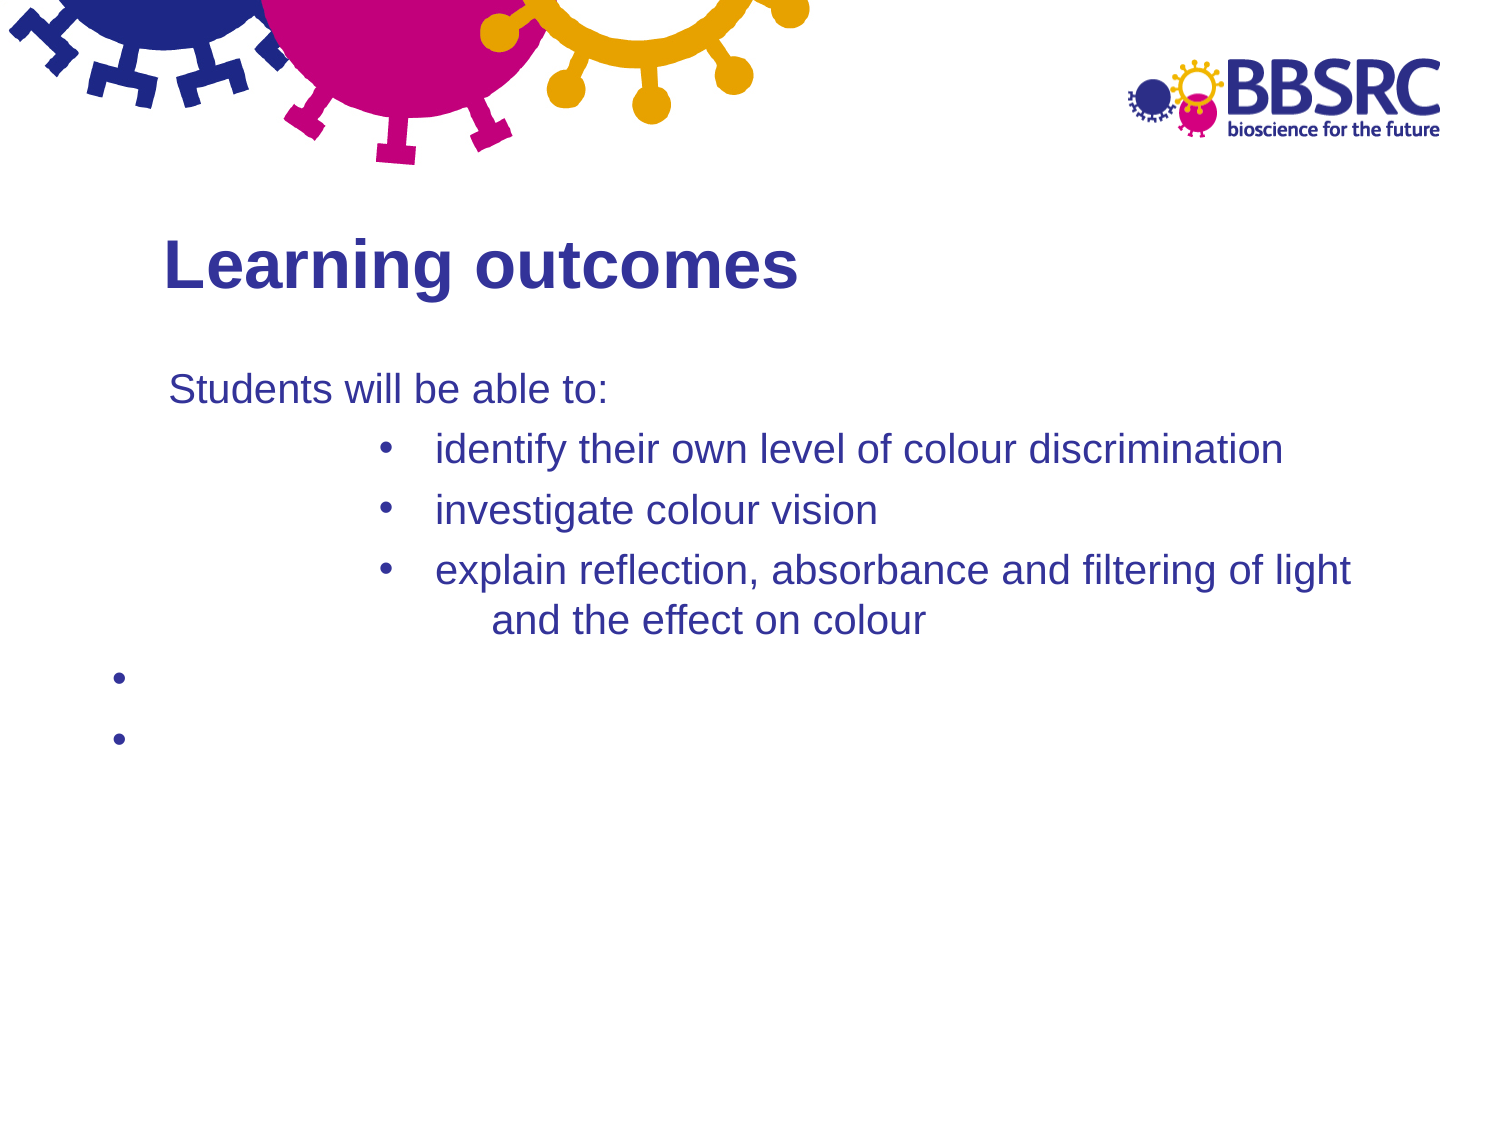

# Learning outcomes
Students will be able to:
identify their own level of colour discrimination
investigate colour vision
explain reflection, absorbance and filtering of light and the effect on colour